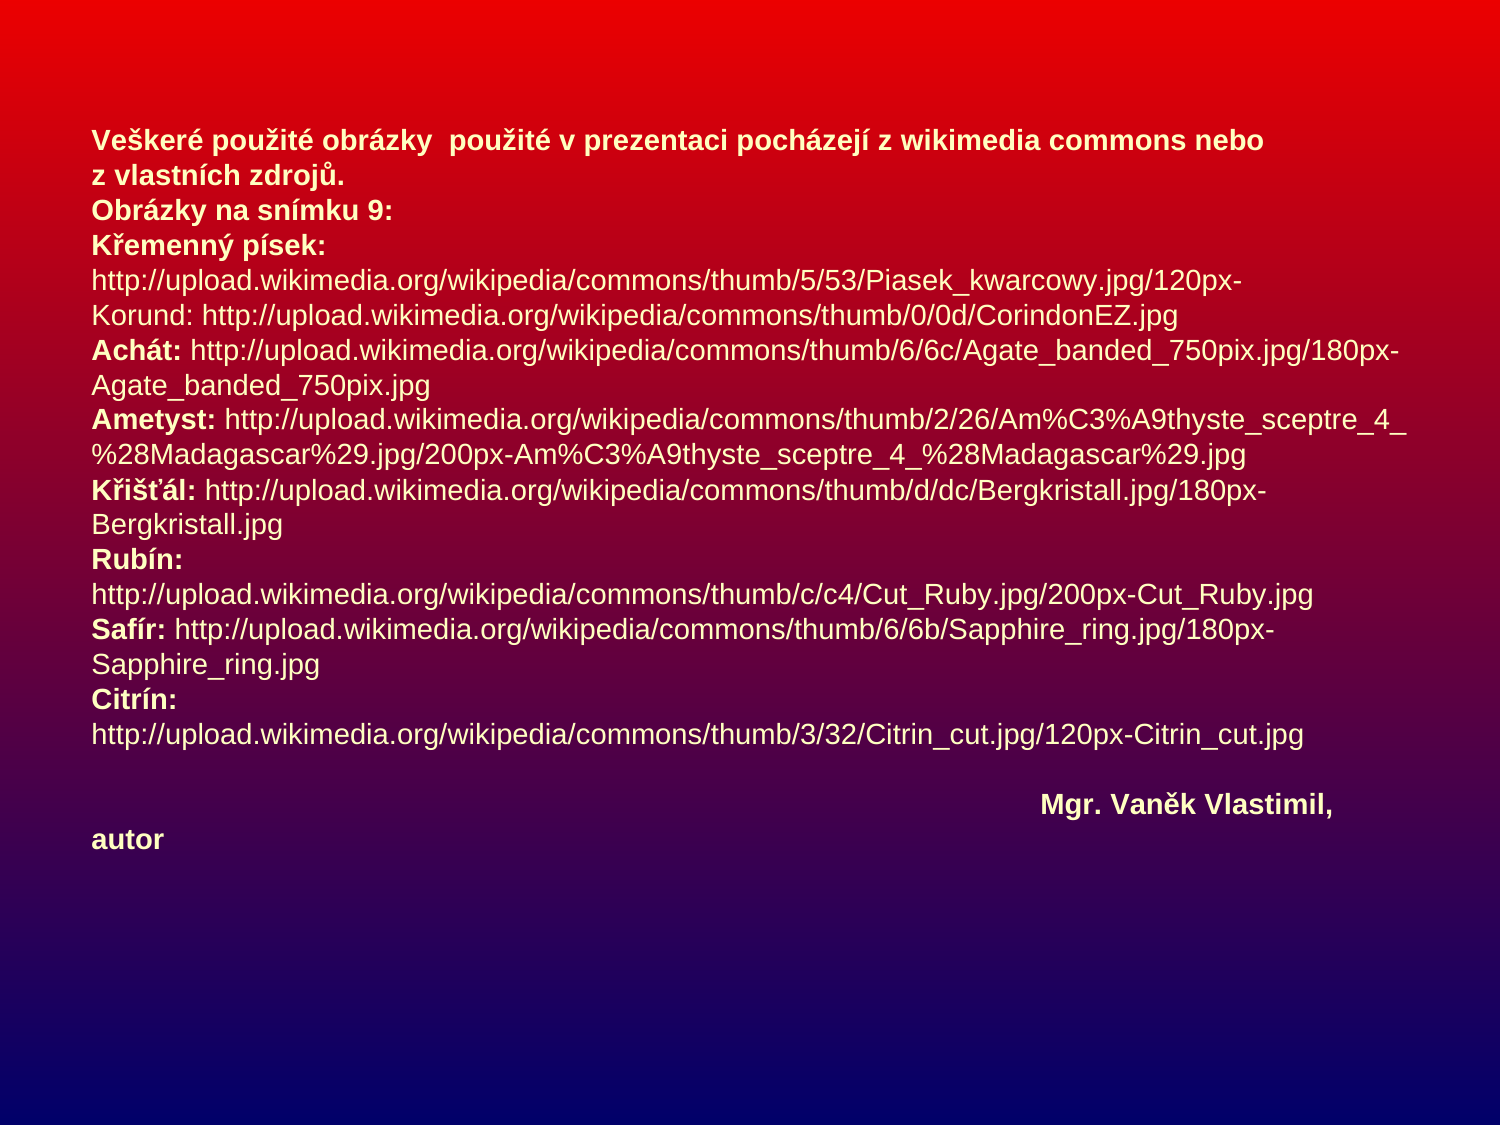

Veškeré použité obrázky použité v prezentaci pocházejí z wikimedia commons nebo
z vlastních zdrojů.
Obrázky na snímku 9:
Křemenný písek: http://upload.wikimedia.org/wikipedia/commons/thumb/5/53/Piasek_kwarcowy.jpg/120px-
Korund: http://upload.wikimedia.org/wikipedia/commons/thumb/0/0d/CorindonEZ.jpg
Achát: http://upload.wikimedia.org/wikipedia/commons/thumb/6/6c/Agate_banded_750pix.jpg/180px-Agate_banded_750pix.jpg
Ametyst: http://upload.wikimedia.org/wikipedia/commons/thumb/2/26/Am%C3%A9thyste_sceptre_4_%28Madagascar%29.jpg/200px-Am%C3%A9thyste_sceptre_4_%28Madagascar%29.jpg
Křišťál: http://upload.wikimedia.org/wikipedia/commons/thumb/d/dc/Bergkristall.jpg/180px-Bergkristall.jpg
Rubín:
http://upload.wikimedia.org/wikipedia/commons/thumb/c/c4/Cut_Ruby.jpg/200px-Cut_Ruby.jpg
Safír: http://upload.wikimedia.org/wikipedia/commons/thumb/6/6b/Sapphire_ring.jpg/180px-Sapphire_ring.jpg
Citrín:
http://upload.wikimedia.org/wikipedia/commons/thumb/3/32/Citrin_cut.jpg/120px-Citrin_cut.jpg
 Mgr. Vaněk Vlastimil, autor